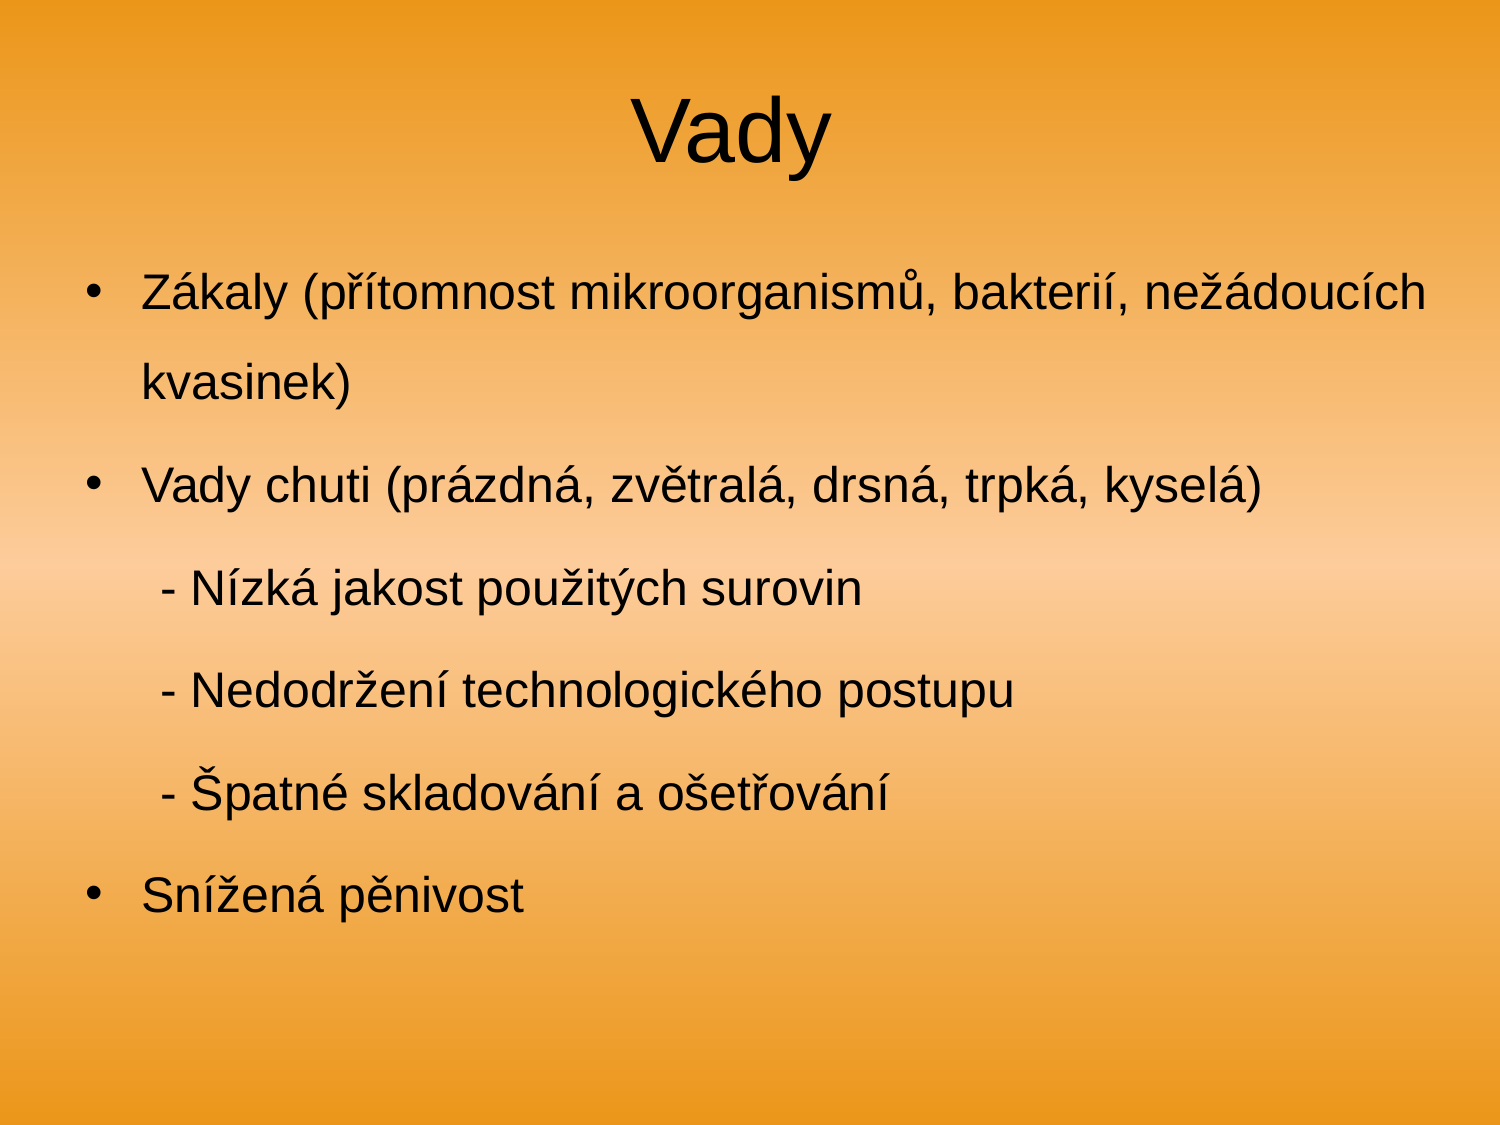

# Vady
Zákaly (přítomnost mikroorganismů, bakterií, nežádoucích kvasinek)
Vady chuti (prázdná, zvětralá, drsná, trpká, kyselá)
- Nízká jakost použitých surovin
- Nedodržení technologického postupu
- Špatné skladování a ošetřování
Snížená pěnivost